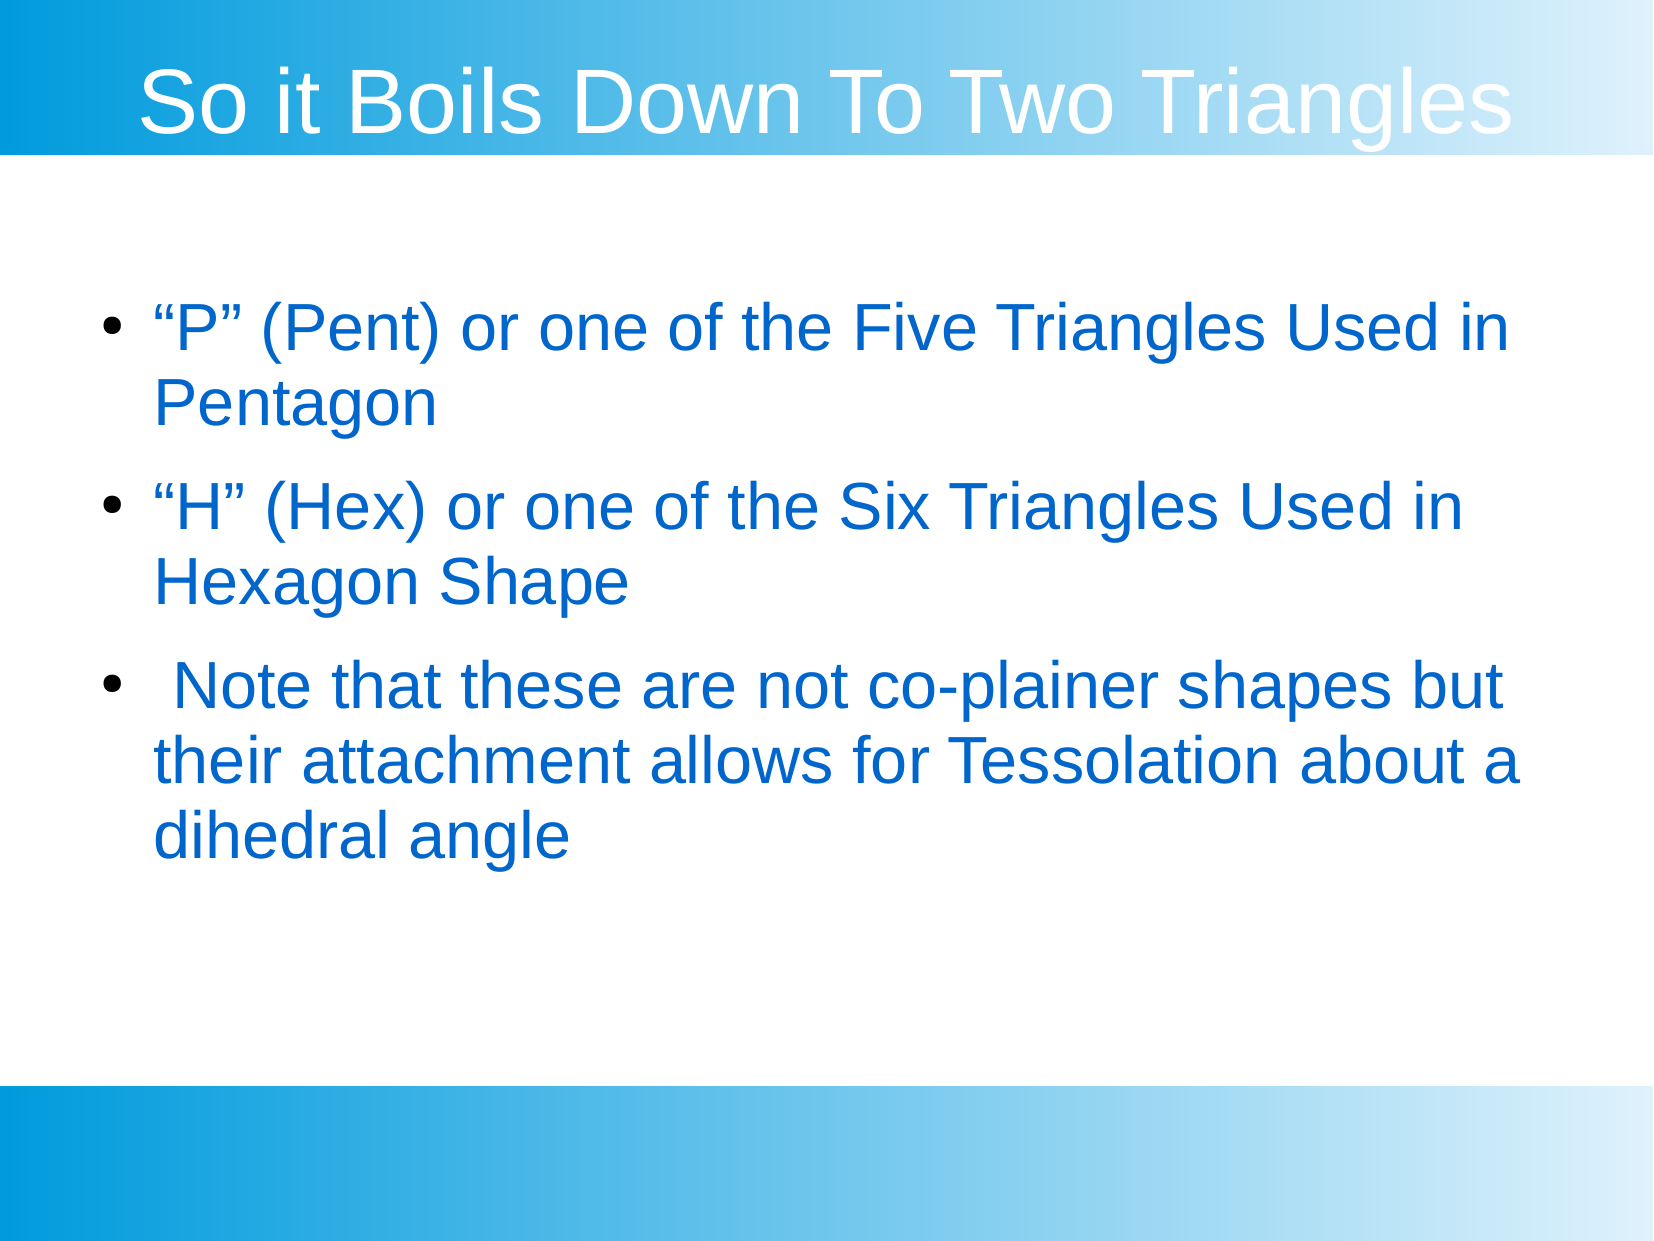

# So it Boils Down To Two Triangles
“P” (Pent) or one of the Five Triangles Used in Pentagon
“H” (Hex) or one of the Six Triangles Used in Hexagon Shape
 Note that these are not co-plainer shapes but their attachment allows for Tessolation about a dihedral angle